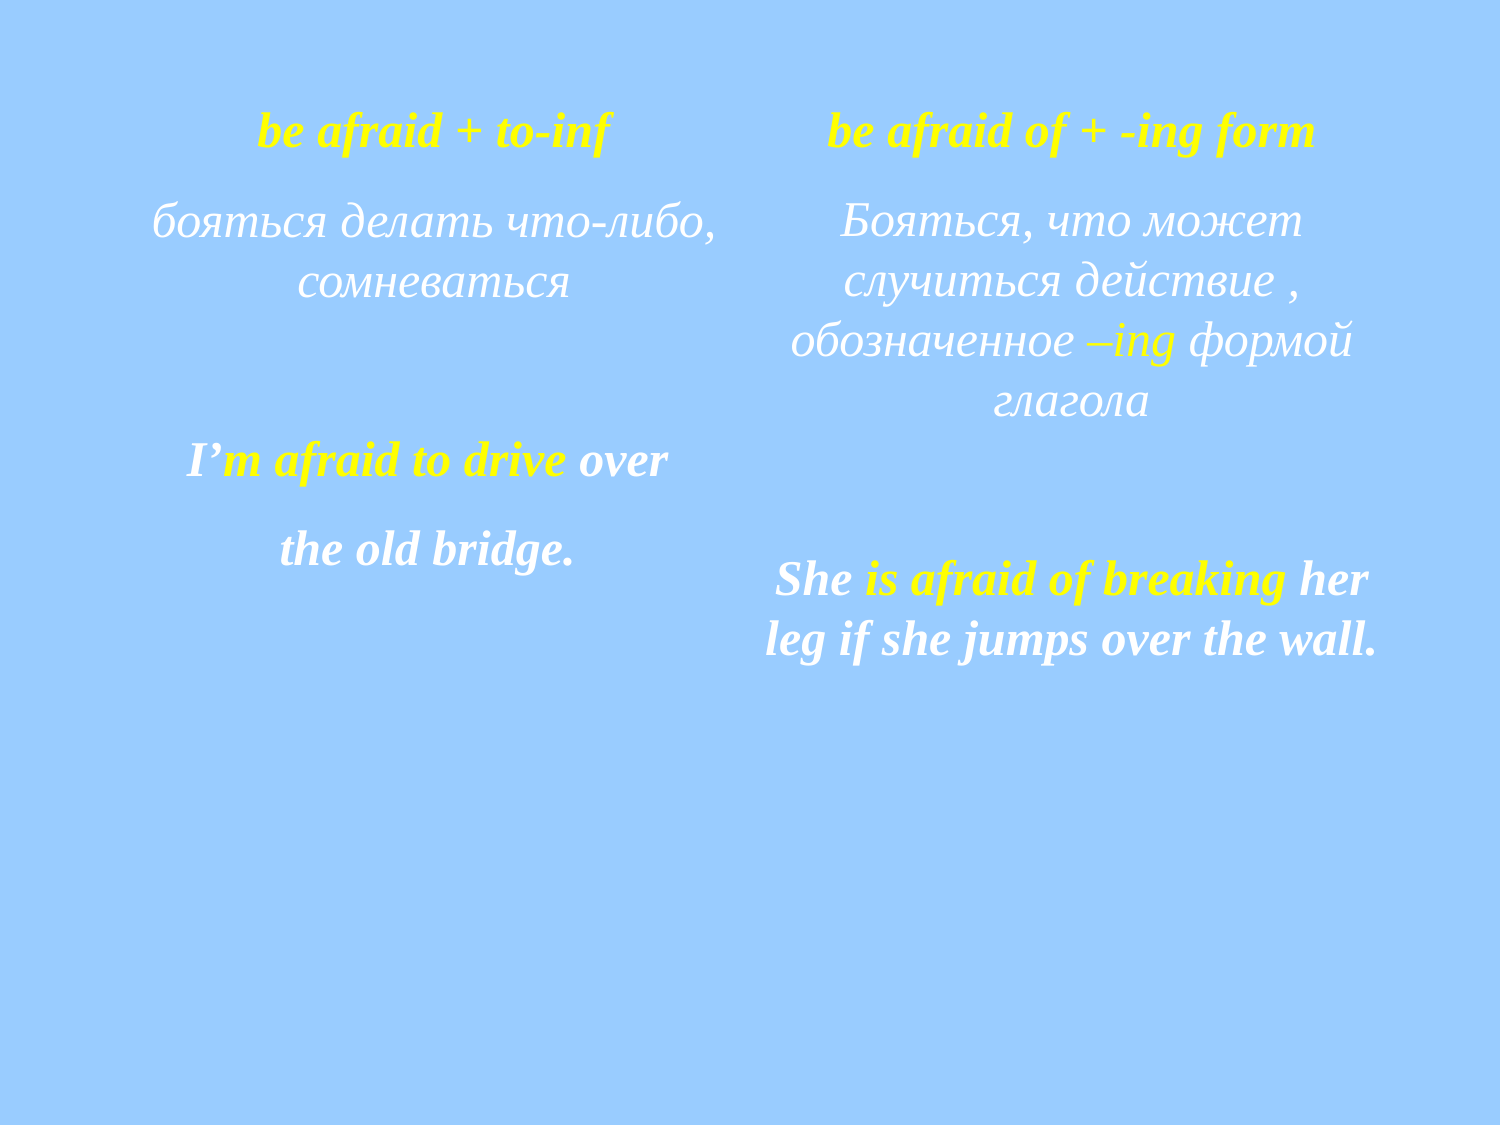

be afraid of + -ing form
Бояться, что может случиться действие , обозначенное –ing формой глагола
She is afraid of breaking her leg if she jumps over the wall.
# be afraid + to-inf
бояться делать что-либо, сомневаться
I’m afraid to drive over
the old bridge.